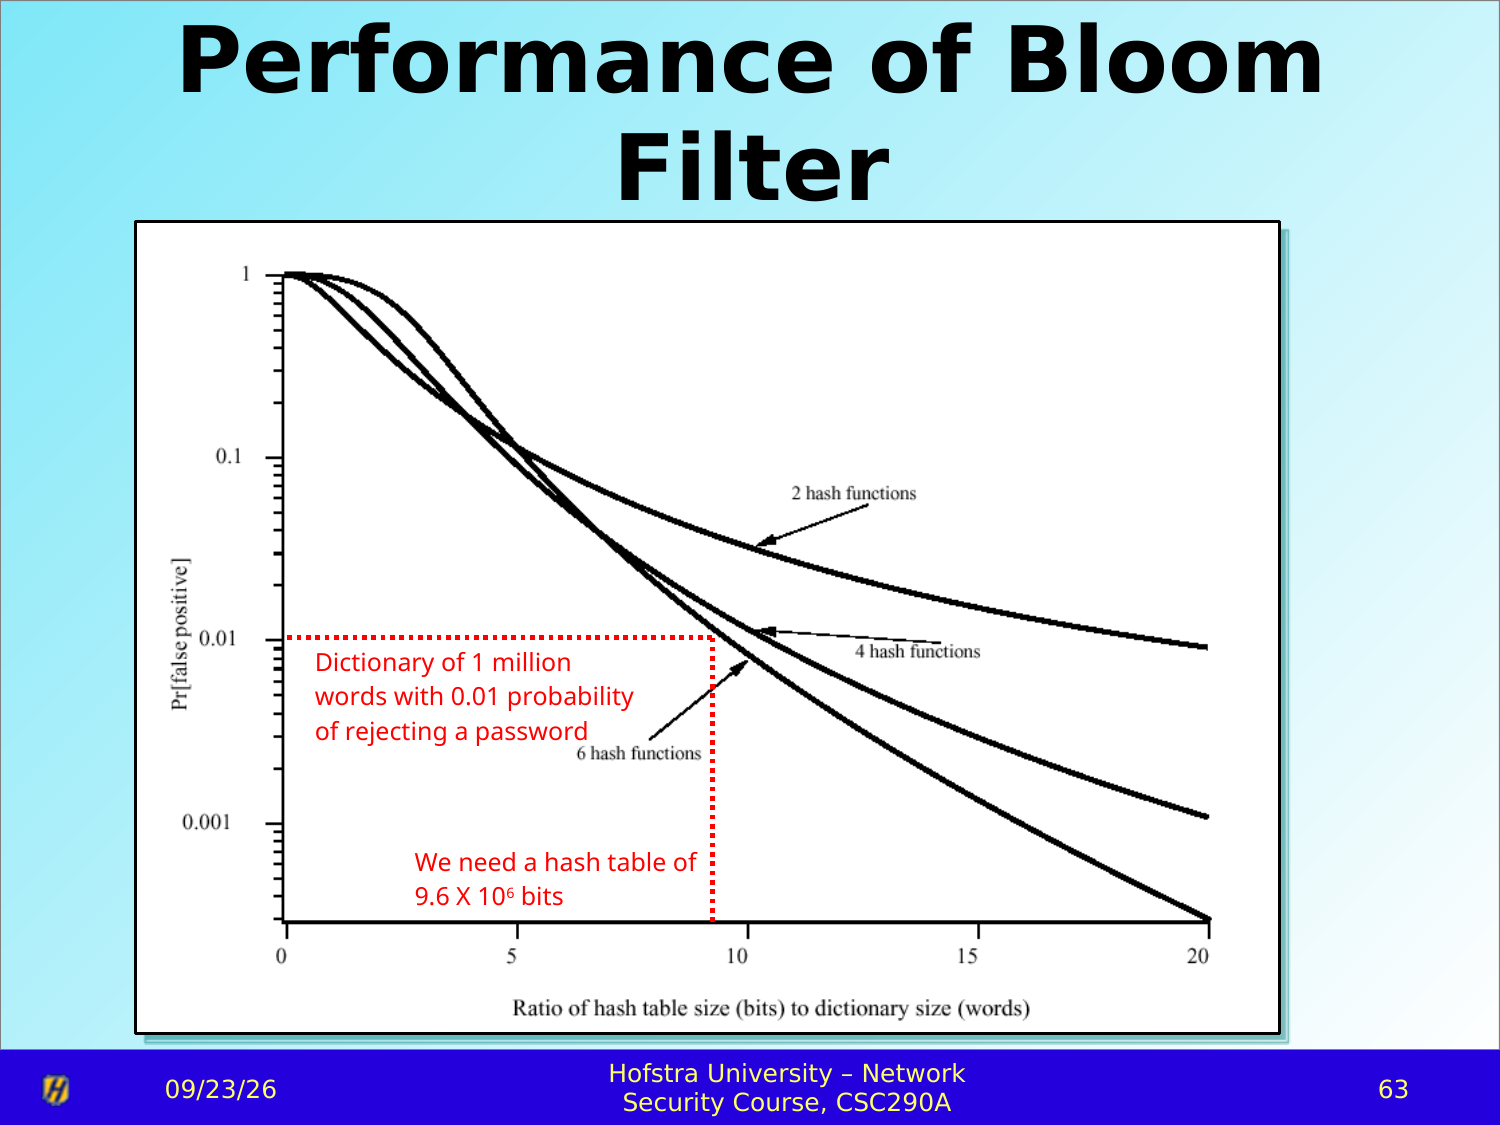

# Performance of Bloom Filter
Dictionary of 1 million
words with 0.01 probability
of rejecting a password
We need a hash table of
9.6 X 106 bits
63